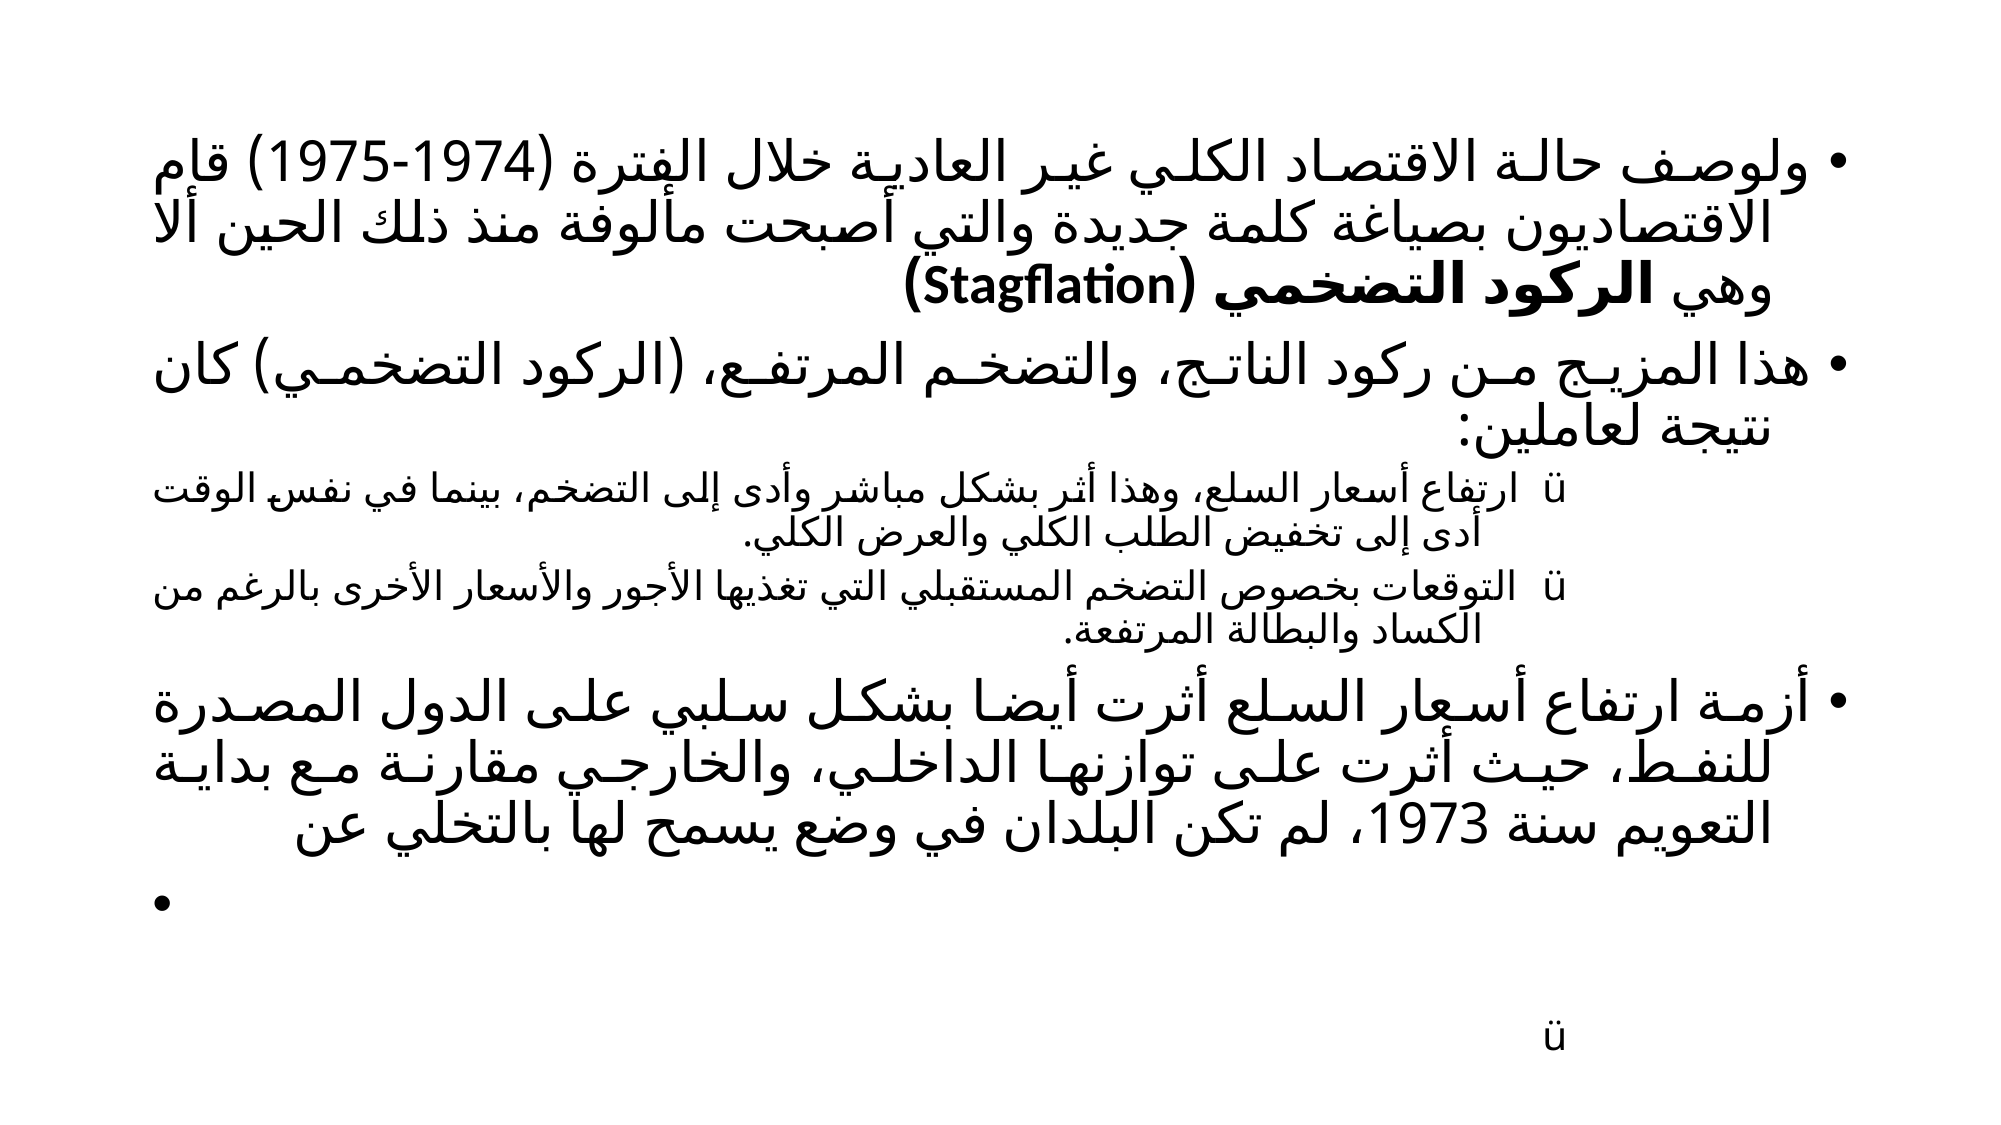

# ولوصف حالة الاقتصاد الكلي غير العادية خلال الفترة (1974-1975) قام الاقتصاديون بصياغة كلمة جديدة والتي أصبحت مألوفة منذ ذلك الحين ألا وهي الركود التضخمي (Stagflation)
هذا المزيج من ركود الناتج، والتضخم المرتفع، (الركود التضخمي) كان نتيجة لعاملين:
ارتفاع أسعار السلع، وهذا أثر بشكل مباشر وأدى إلى التضخم، بينما في نفس الوقت أدى إلى تخفيض الطلب الكلي والعرض الكلي.
التوقعات بخصوص التضخم المستقبلي التي تغذيها الأجور والأسعار الأخرى بالرغم من الكساد والبطالة المرتفعة.
أزمة ارتفاع أسعار السلع أثرت أيضا بشكل سلبي على الدول المصدرة للنفط، حيث أثرت على توازنها الداخلي، والخارجي مقارنة مع بداية التعويم سنة 1973، لم تكن البلدان في وضع يسمح لها بالتخلي عن